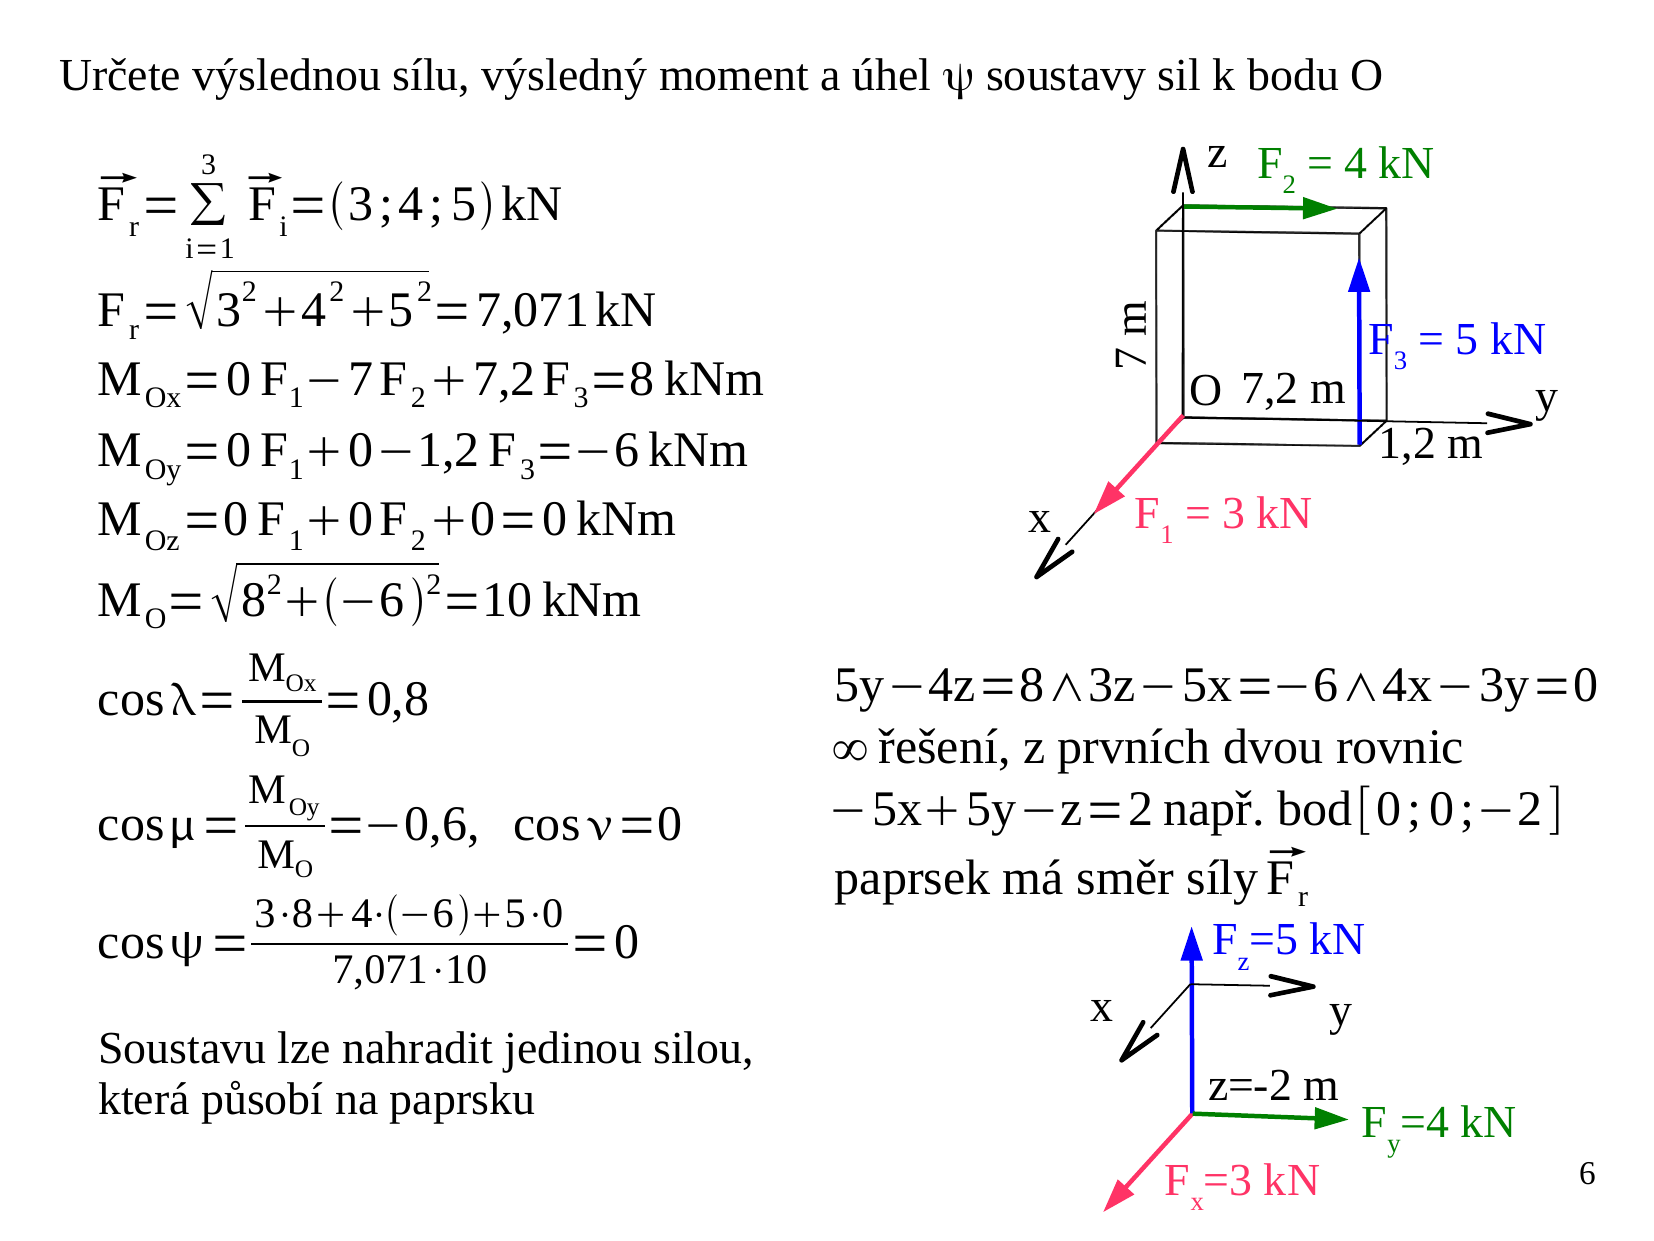

# Určete výslednou sílu, výsledný moment a úhel y soustavy sil k bodu O
z
F2 = 4 kN
7 m
F3 = 5 kN
7,2 m
O
y
1,2 m
x
F1 = 3 kN
Fz=5 kN
x
y
Soustavu lze nahradit jedinou silou, která působí na paprsku
z=-2 m
Fy=4 kN
6
Fx=3 kN